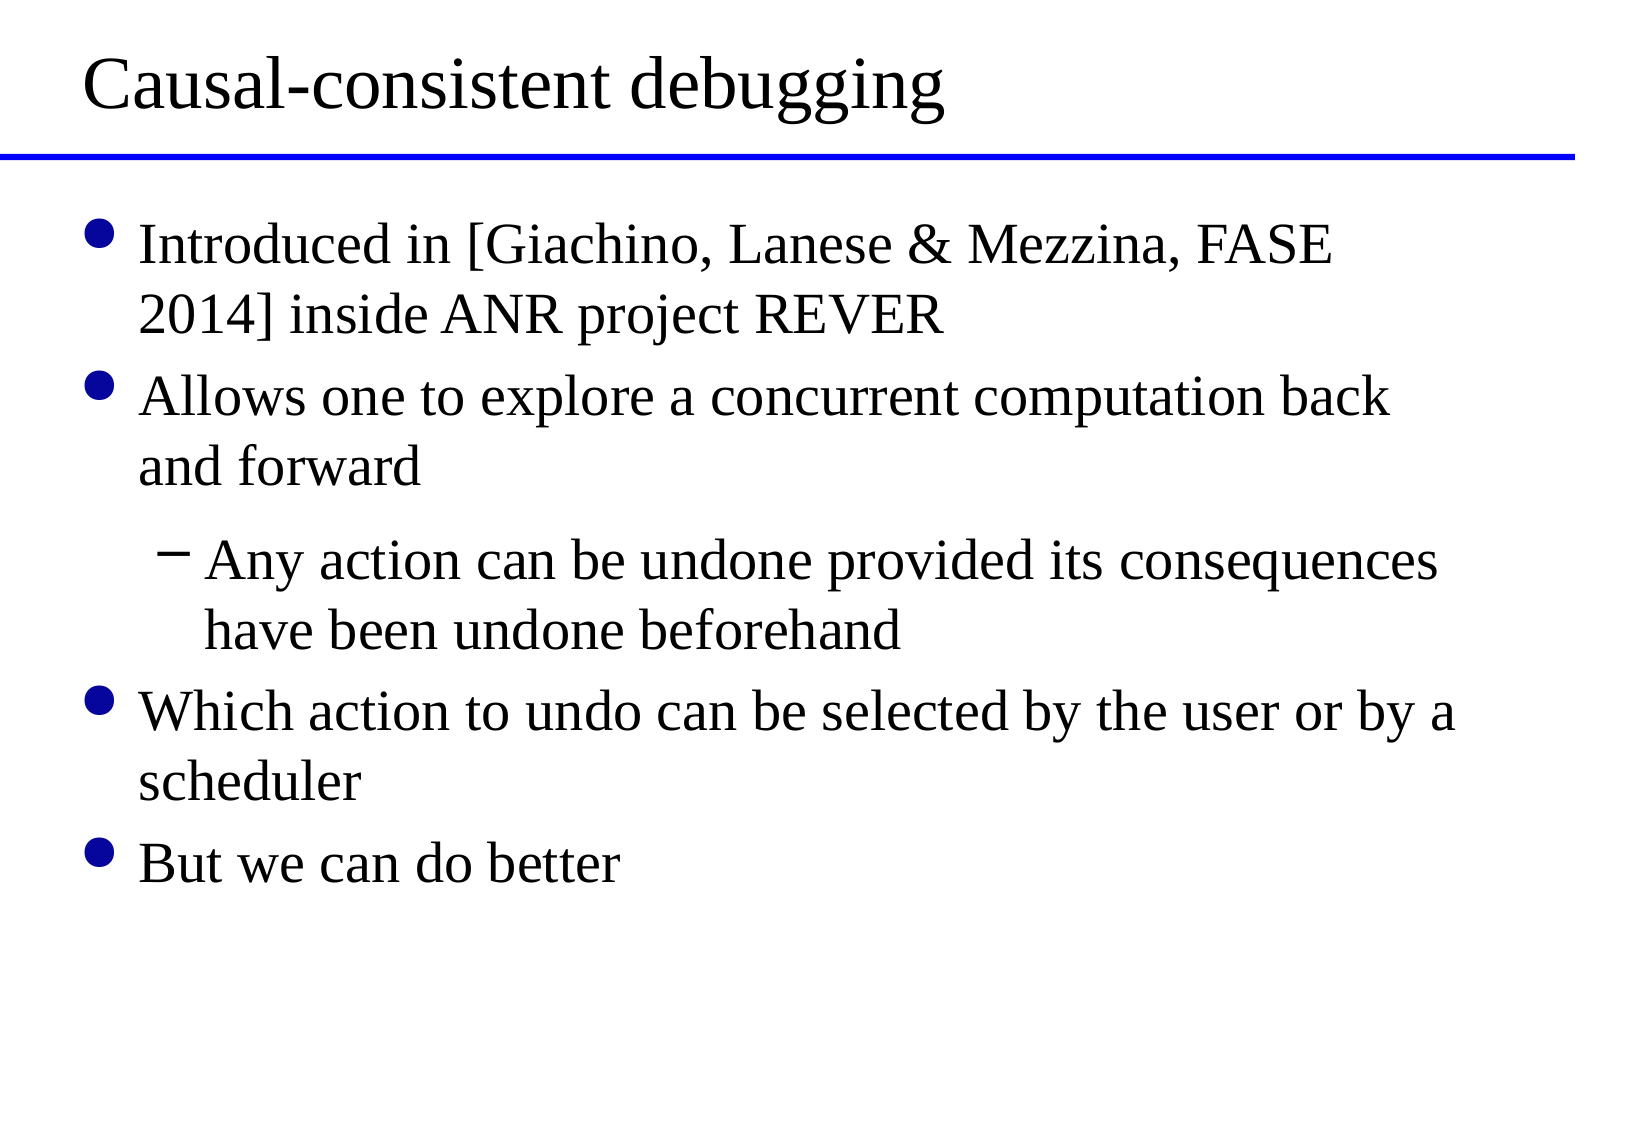

# Causal-consistent debugging
Introduced in [Giachino, Lanese & Mezzina, FASE 2014] inside ANR project REVER
Allows one to explore a concurrent computation back and forward
Any action can be undone provided its consequences have been undone beforehand
Which action to undo can be selected by the user or by a scheduler
But we can do better